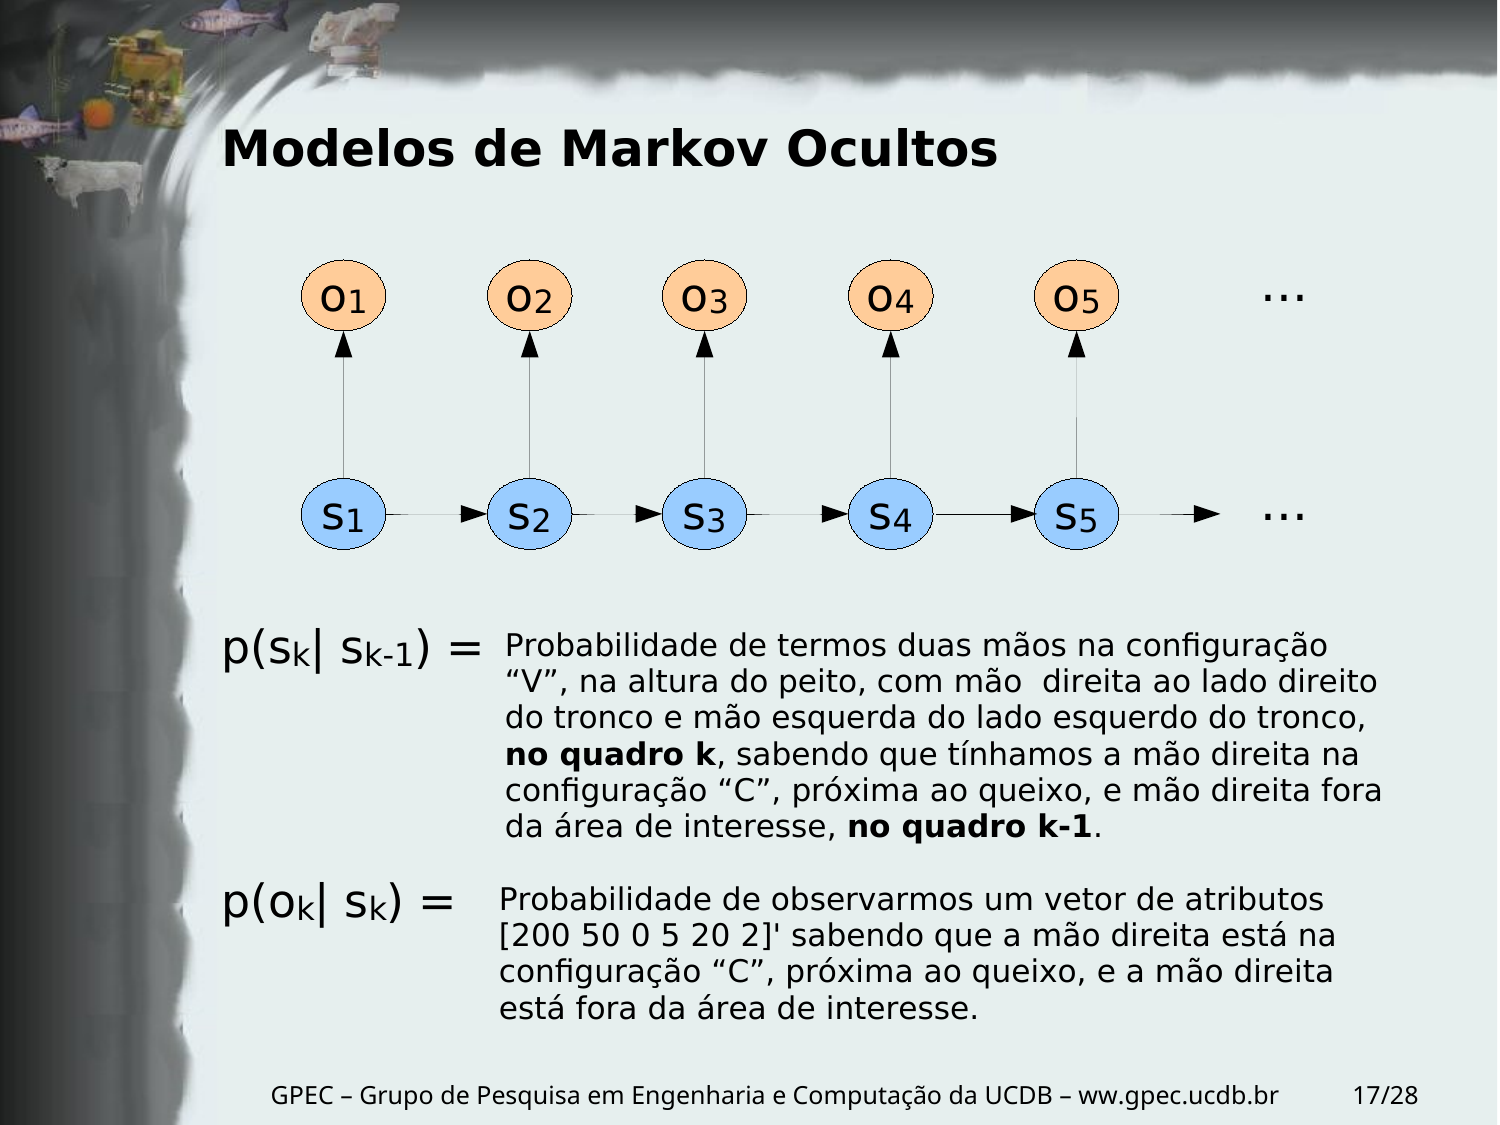

# Modelos de Markov Ocultos
...
o1
o2
o3
o4
o5
...
s1
s2
s3
s4
s5
p(sk| sk-1) =
Probabilidade de termos duas mãos na configuração “V”, na altura do peito, com mão direita ao lado direito do tronco e mão esquerda do lado esquerdo do tronco, no quadro k, sabendo que tínhamos a mão direita na configuração “C”, próxima ao queixo, e mão direita fora da área de interesse, no quadro k-1.
p(ok| sk) =
Probabilidade de observarmos um vetor de atributos [200 50 0 5 20 2]' sabendo que a mão direita está na configuração “C”, próxima ao queixo, e a mão direita está fora da área de interesse.